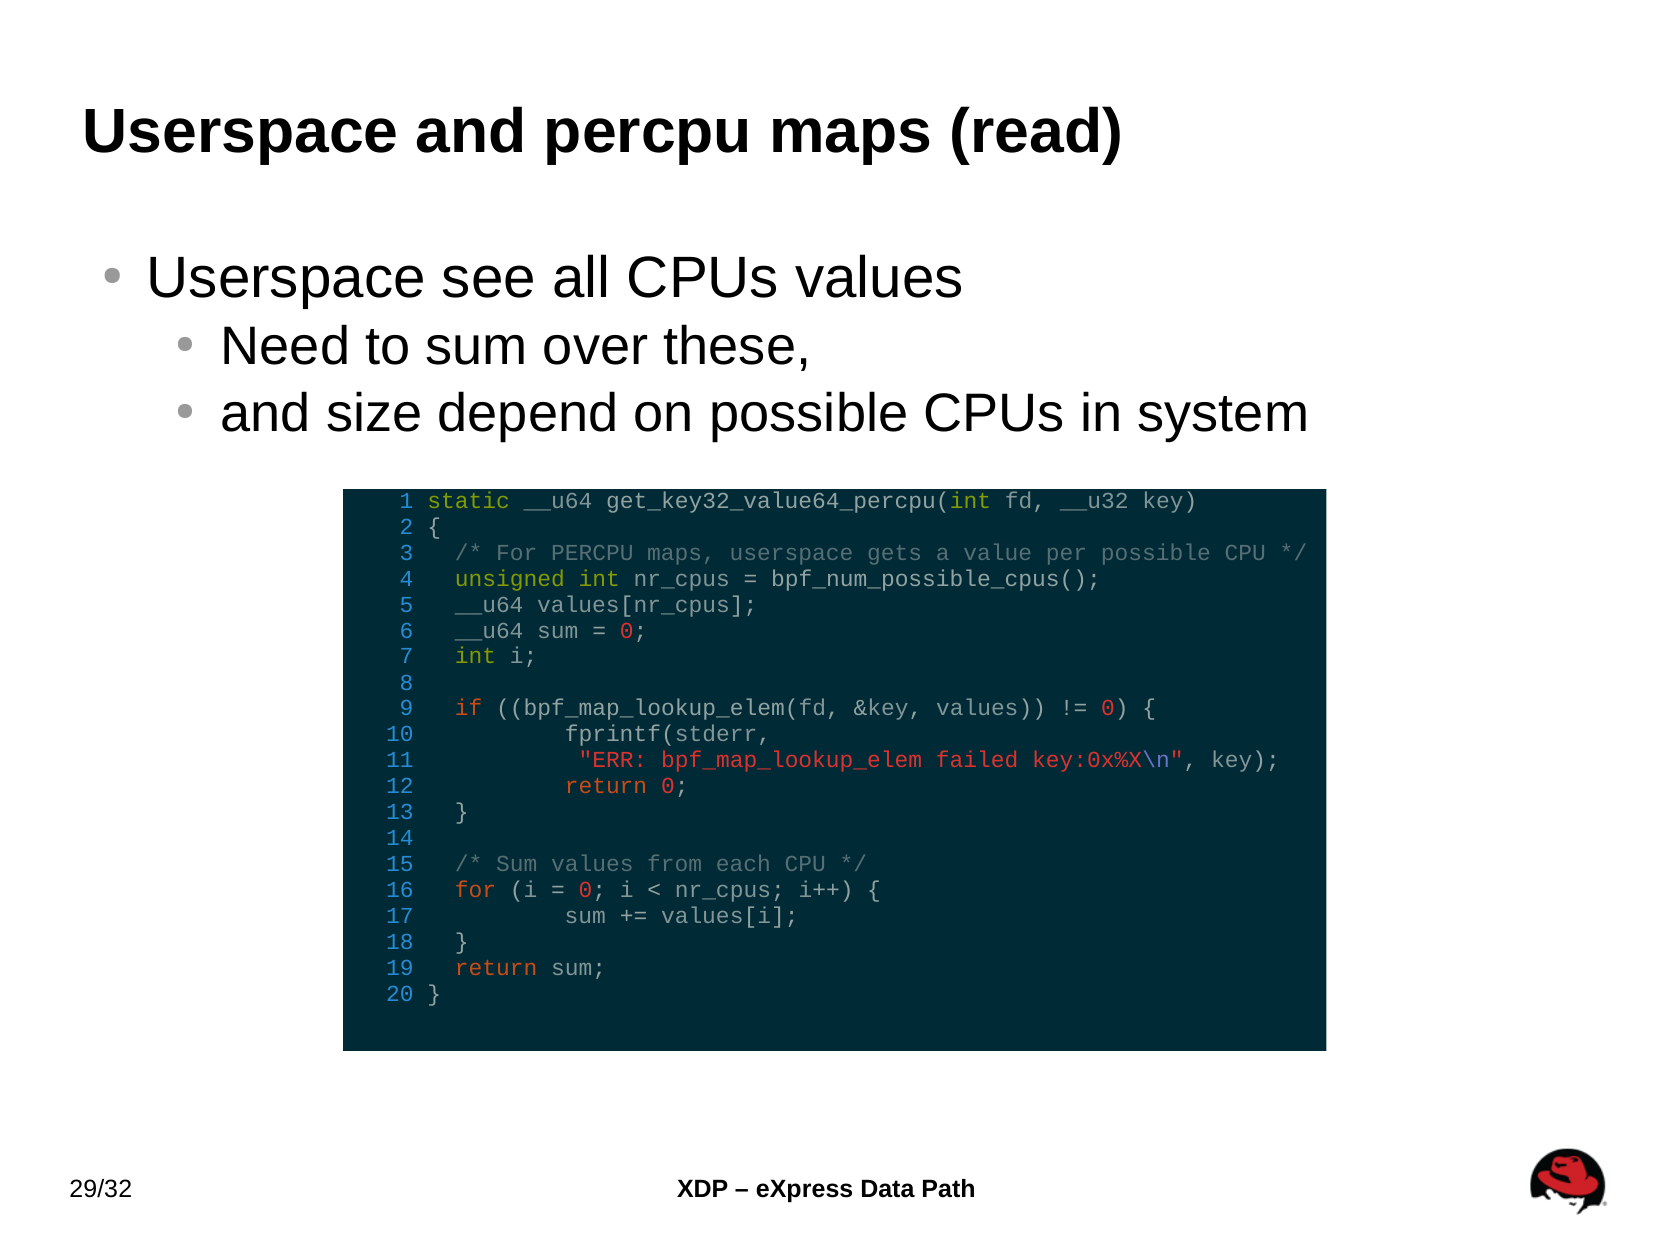

# Userspace and percpu maps (read)
Userspace see all CPUs values
Need to sum over these,
and size depend on possible CPUs in system